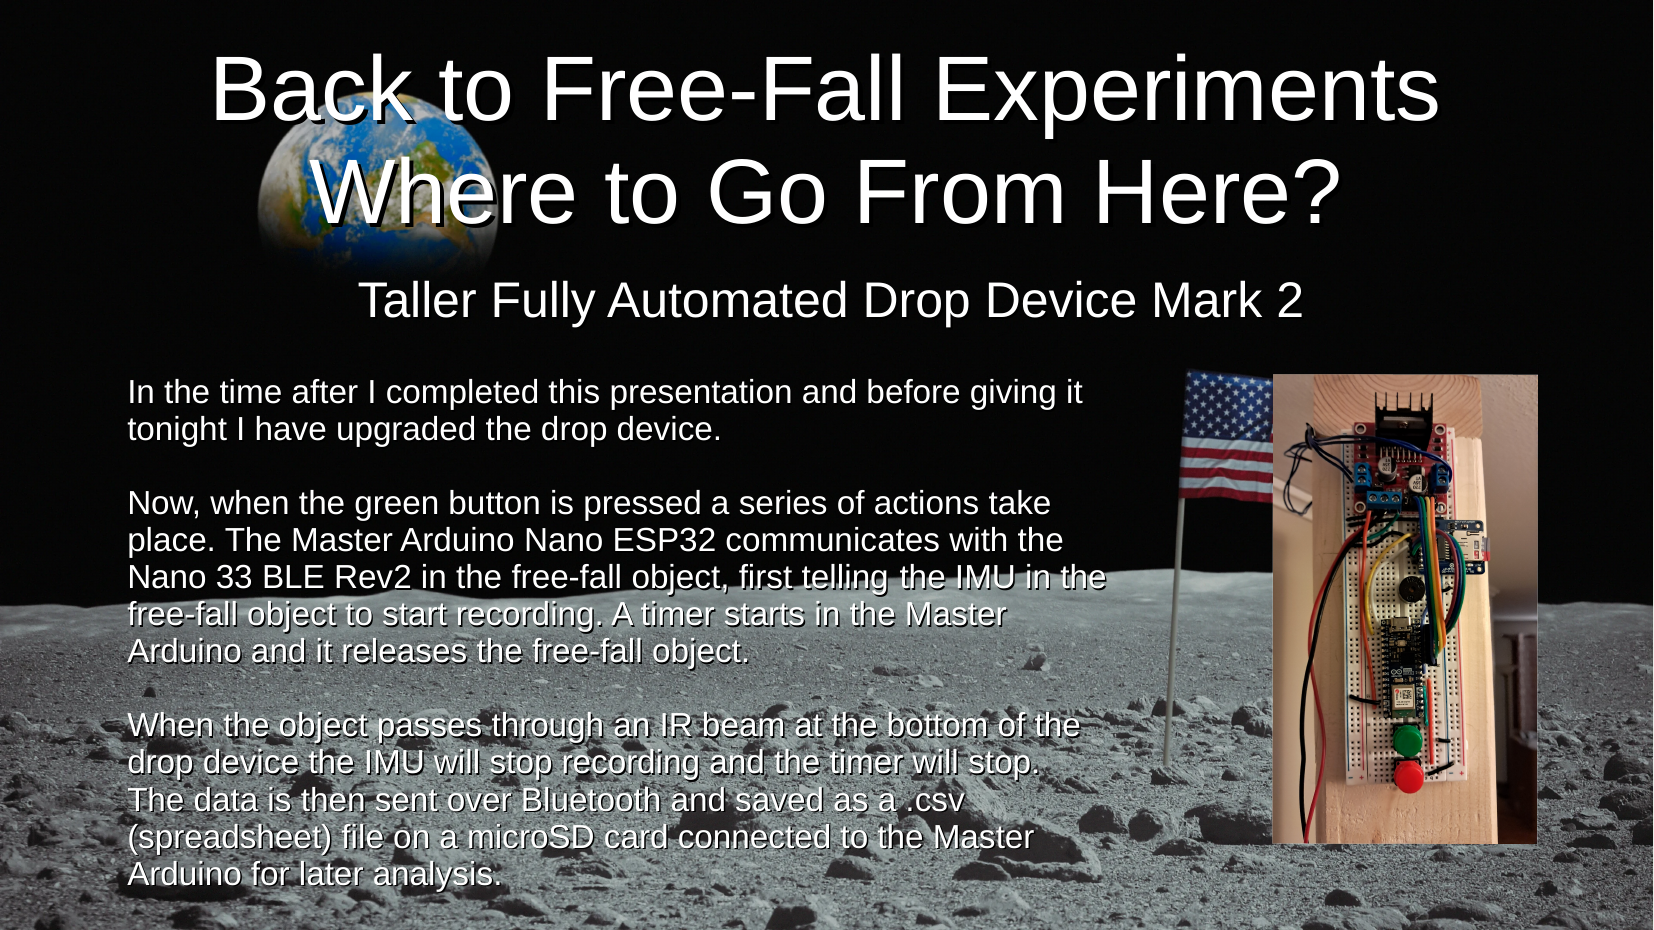

# Back to Free-Fall Experiments Where to Go From Here?
Taller Fully Automated Drop Device Mark 2
In the time after I completed this presentation and before giving it tonight I have upgraded the drop device.
Now, when the green button is pressed a series of actions take place. The Master Arduino Nano ESP32 communicates with the Nano 33 BLE Rev2 in the free-fall object, first telling the IMU in the free-fall object to start recording. A timer starts in the Master Arduino and it releases the free-fall object.
When the object passes through an IR beam at the bottom of the drop device the IMU will stop recording and the timer will stop. The data is then sent over Bluetooth and saved as a .csv (spreadsheet) file on a microSD card connected to the Master Arduino for later analysis.